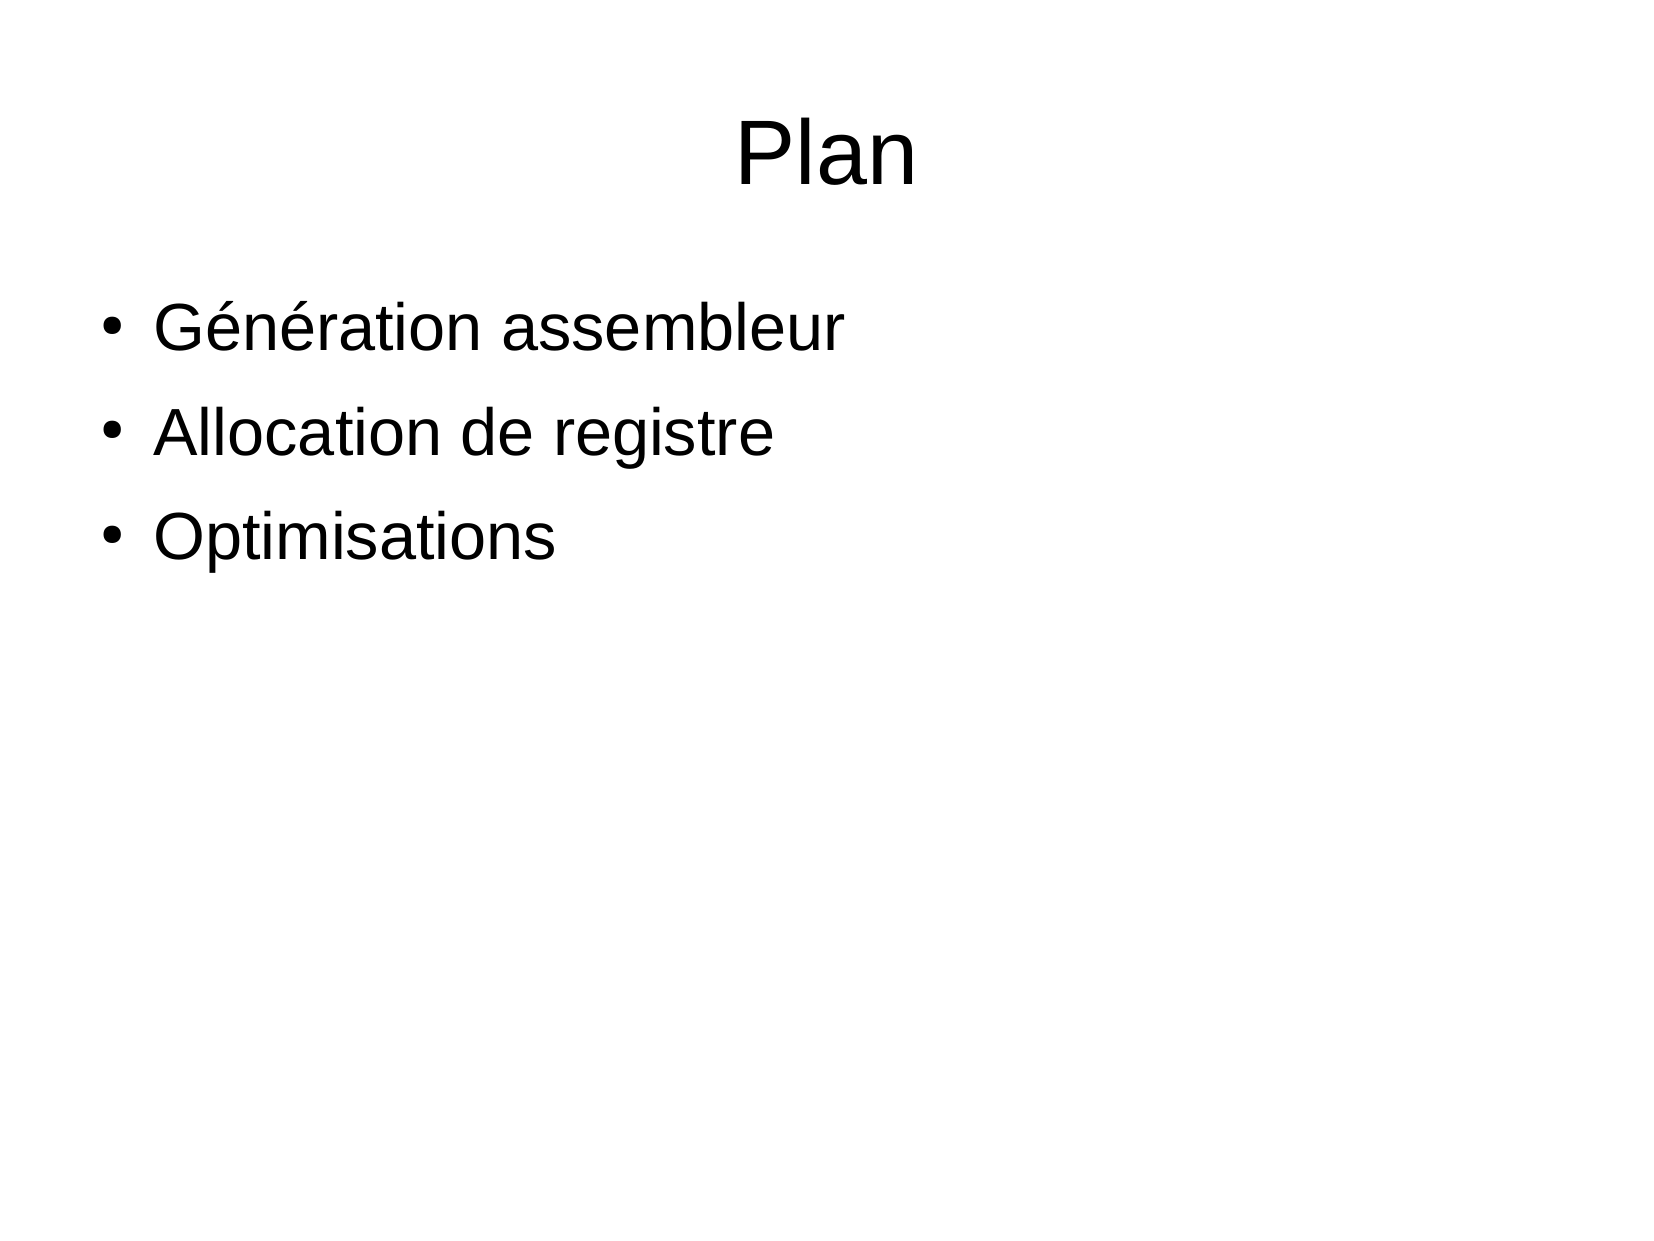

# Plan
Génération assembleur
Allocation de registre
Optimisations